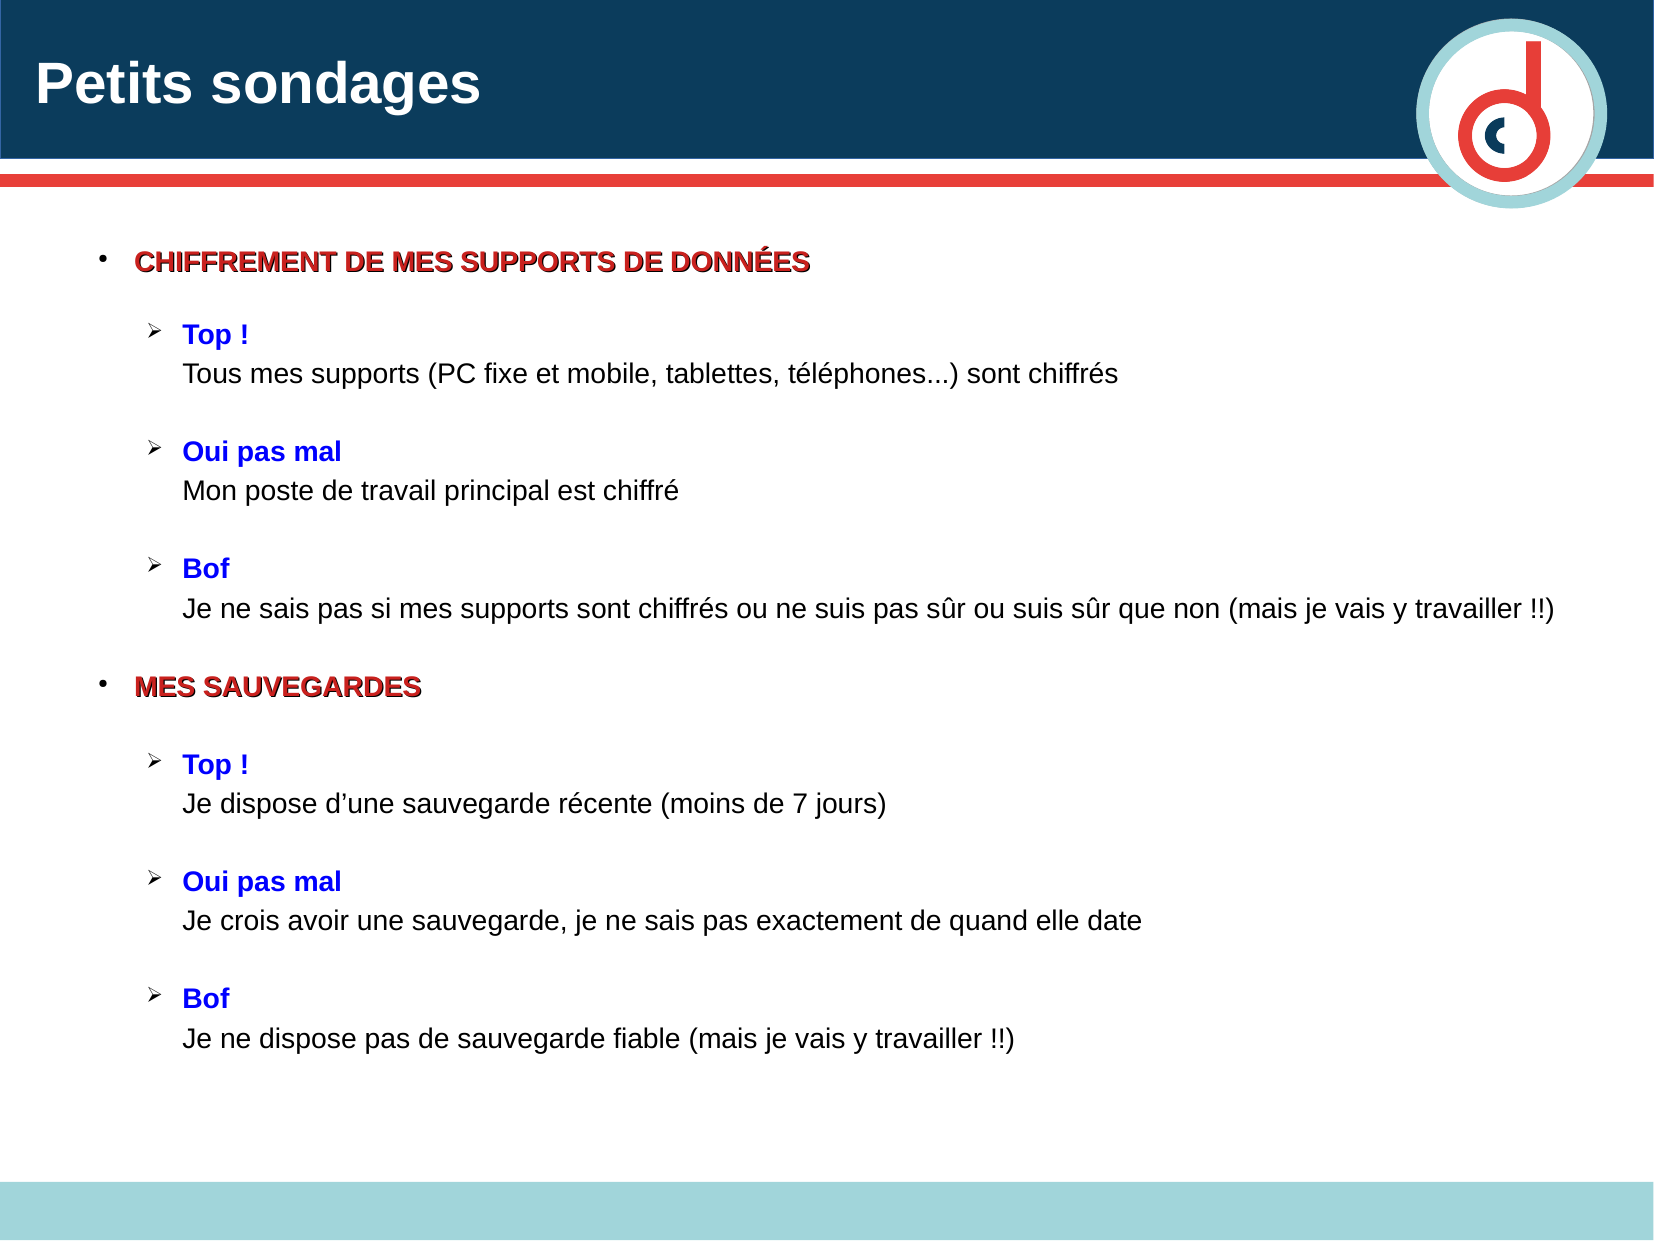

# Petits sondages
CHIFFREMENT DE MES SUPPORTS DE DONNÉES
Top !
Tous mes supports (PC fixe et mobile, tablettes, téléphones...) sont chiffrés
Oui pas mal
Mon poste de travail principal est chiffré
Bof
Je ne sais pas si mes supports sont chiffrés ou ne suis pas sûr ou suis sûr que non (mais je vais y travailler !!)
MES SAUVEGARDES
Top !
Je dispose d’une sauvegarde récente (moins de 7 jours)
Oui pas mal
Je crois avoir une sauvegarde, je ne sais pas exactement de quand elle date
Bof
Je ne dispose pas de sauvegarde fiable (mais je vais y travailler !!)